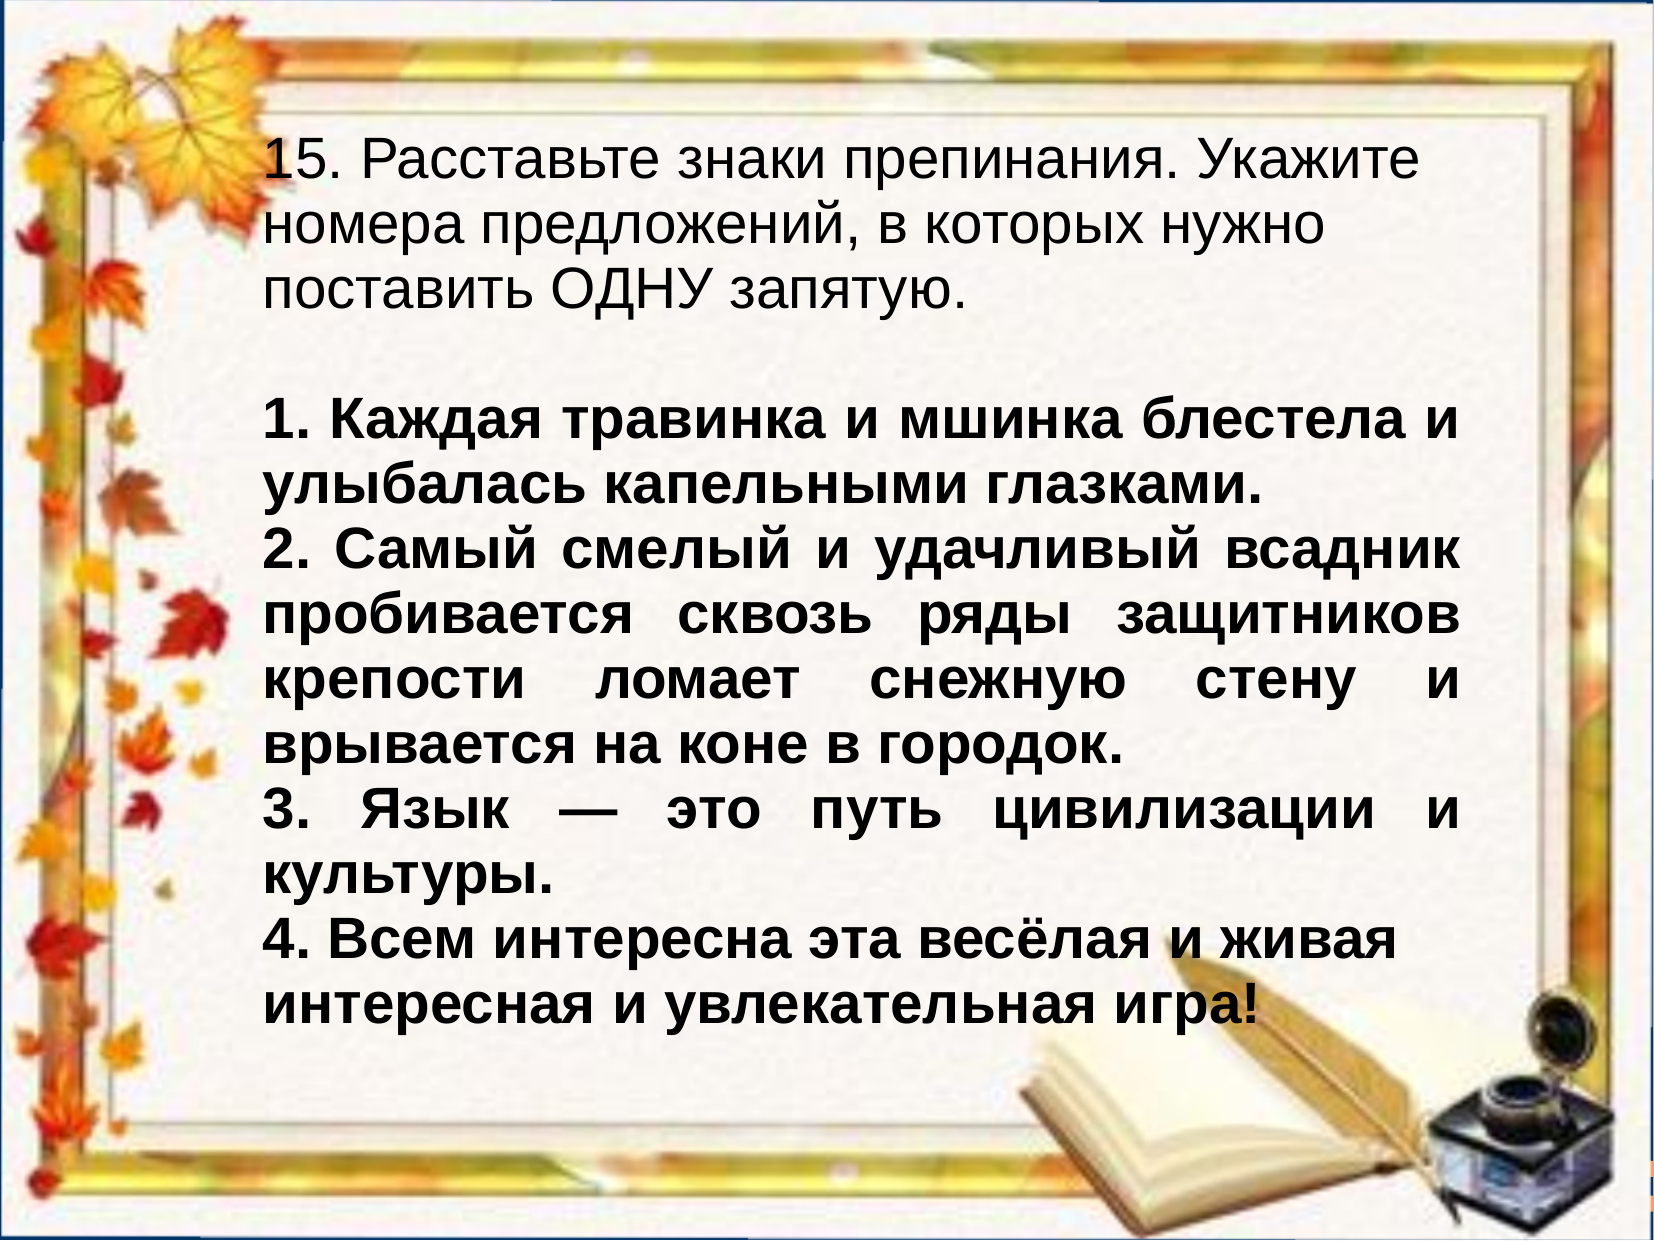

#
15. Расставьте знаки препинания. Укажите номера предложений, в ко­торых нужно поставить ОДНУ запятую.
1. Каждая травинка и мшинка блестела и улыбалась капельными глазками.
2. Самый смелый и удачливый всадник пробивается сквозь ряды защитников крепости ломает снежную стену и врывается на коне в городок.
3. Язык — это путь цивилизации и культуры.
4. Всем интересна эта весёлая и живая интересная и увлекательная игра!